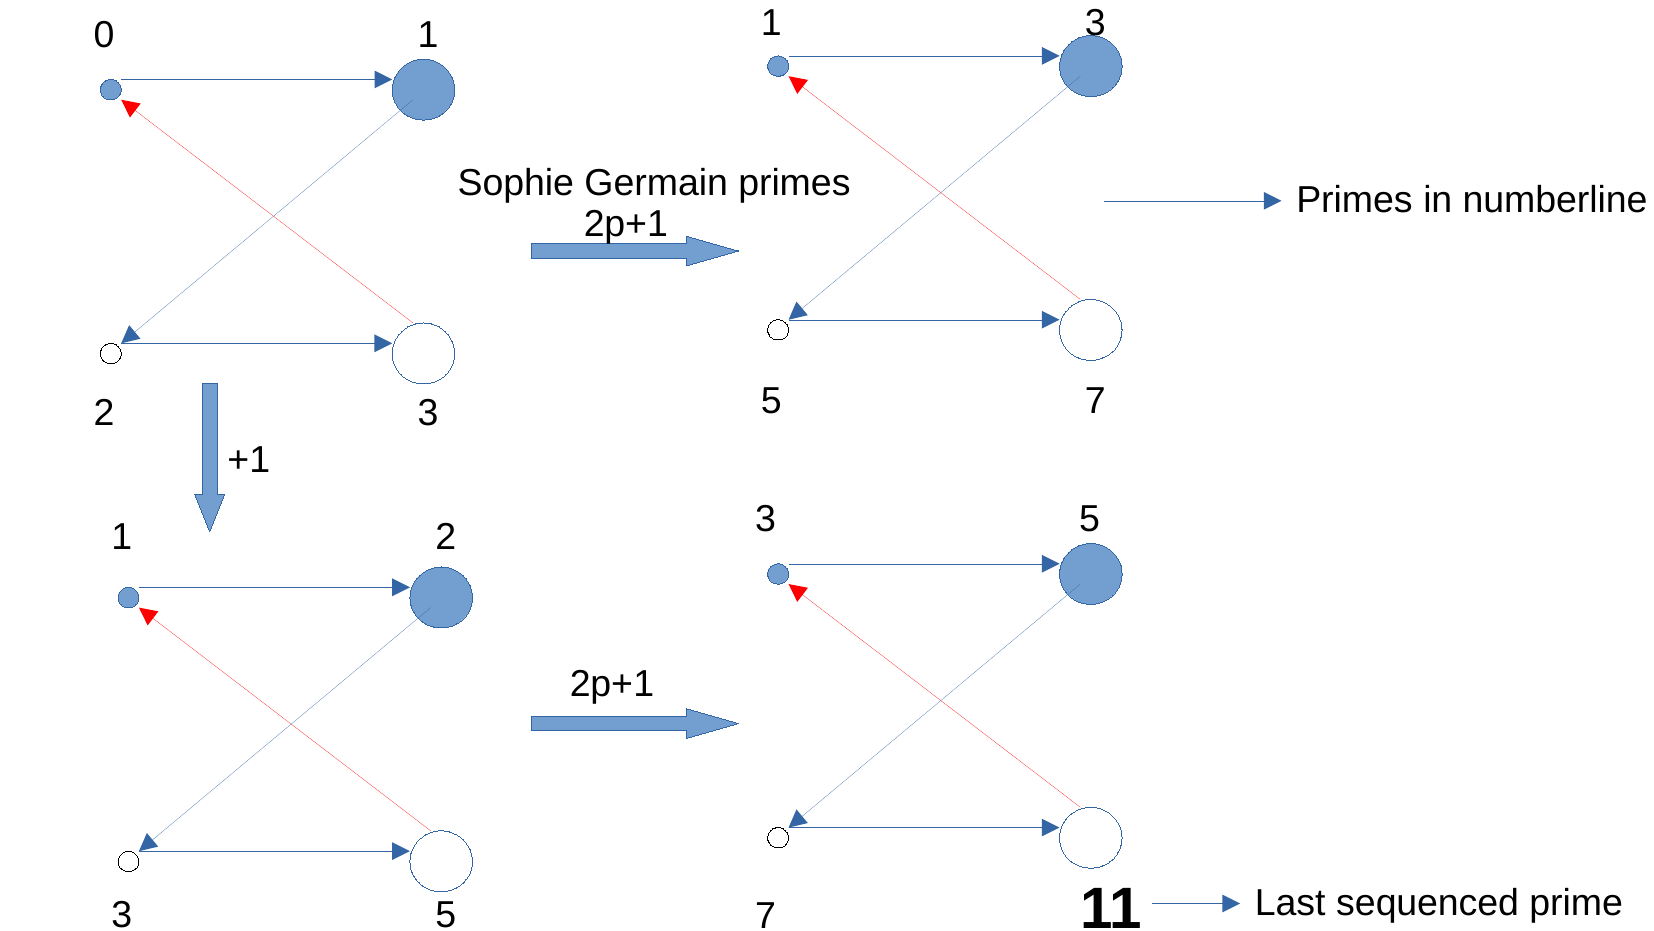

1 3
 5 7
 0 1
 2 3
Sophie Germain primes
 2p+1
Primes in numberline
+1
 3 5
 7 11
 1 2
 3 5
2p+1
Last sequenced prime